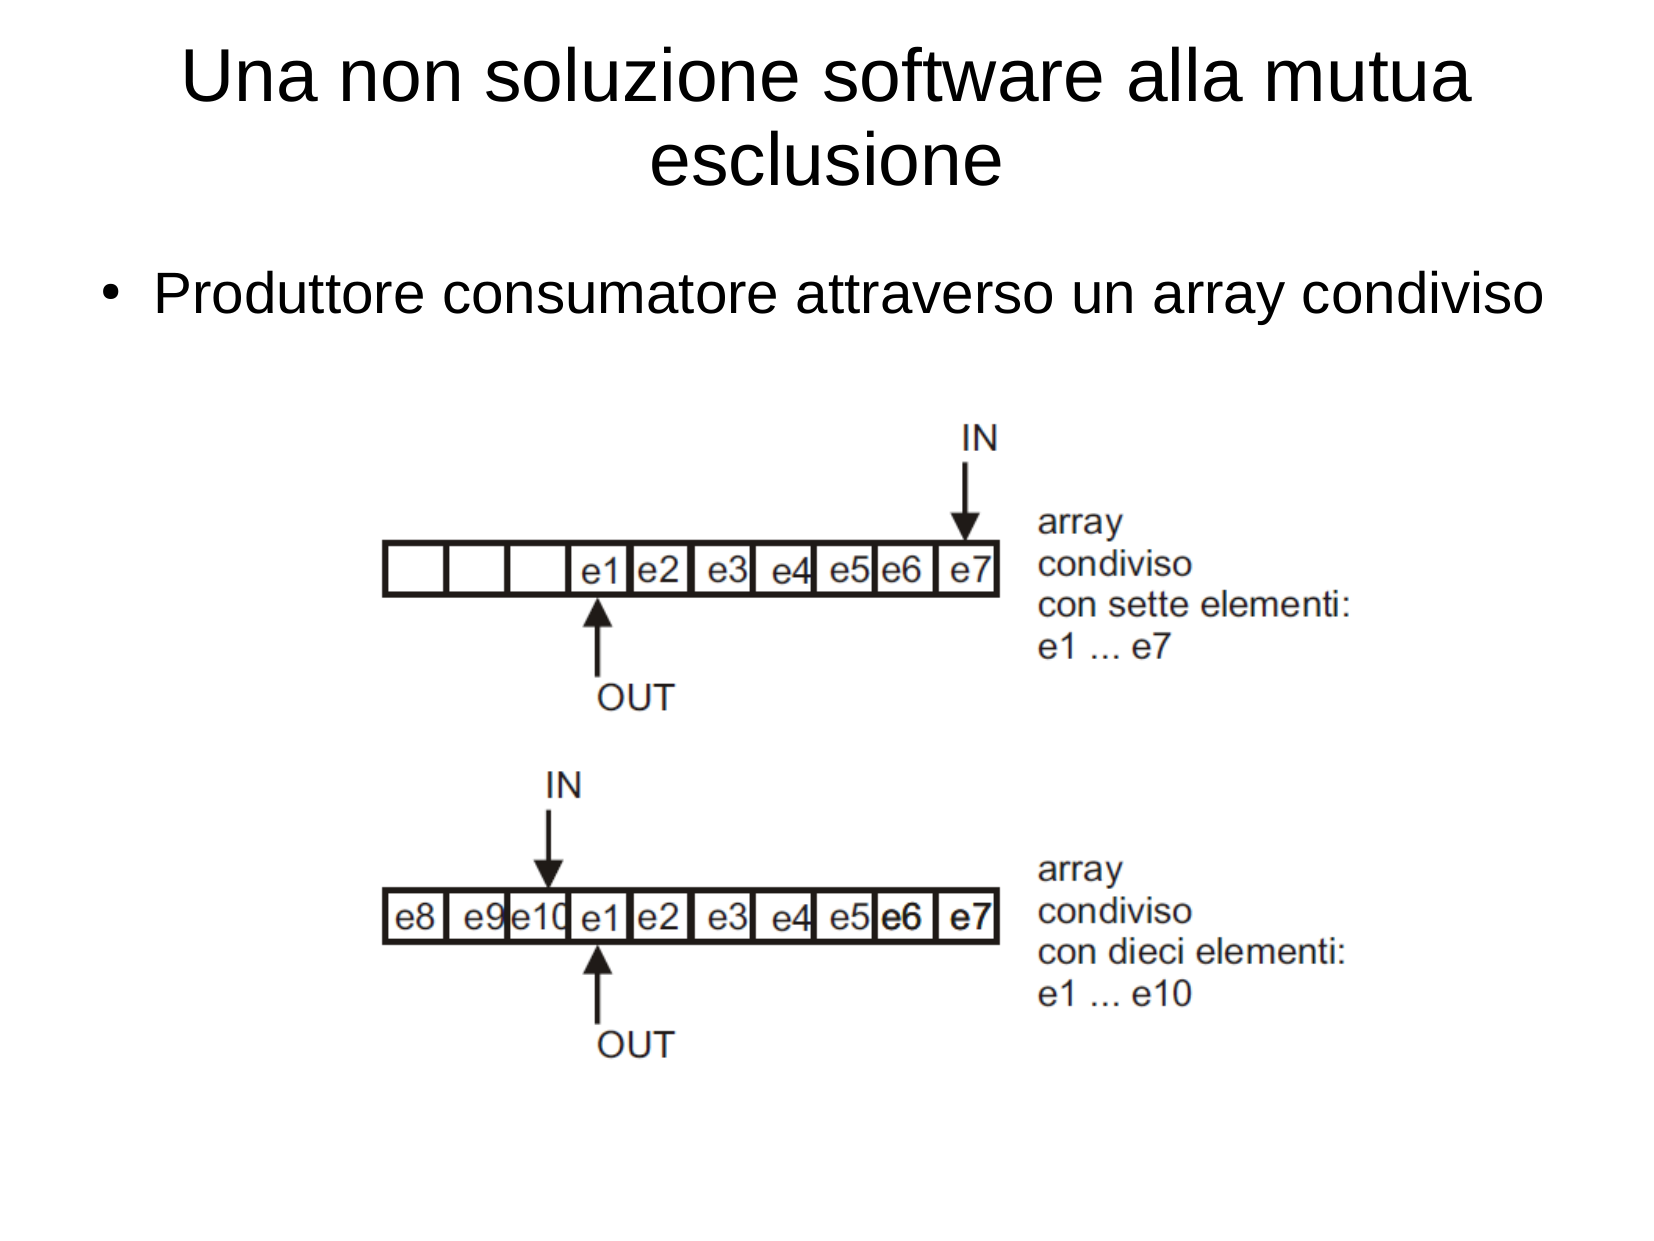

# Una non soluzione software alla mutua esclusione
Produttore consumatore attraverso un array condiviso